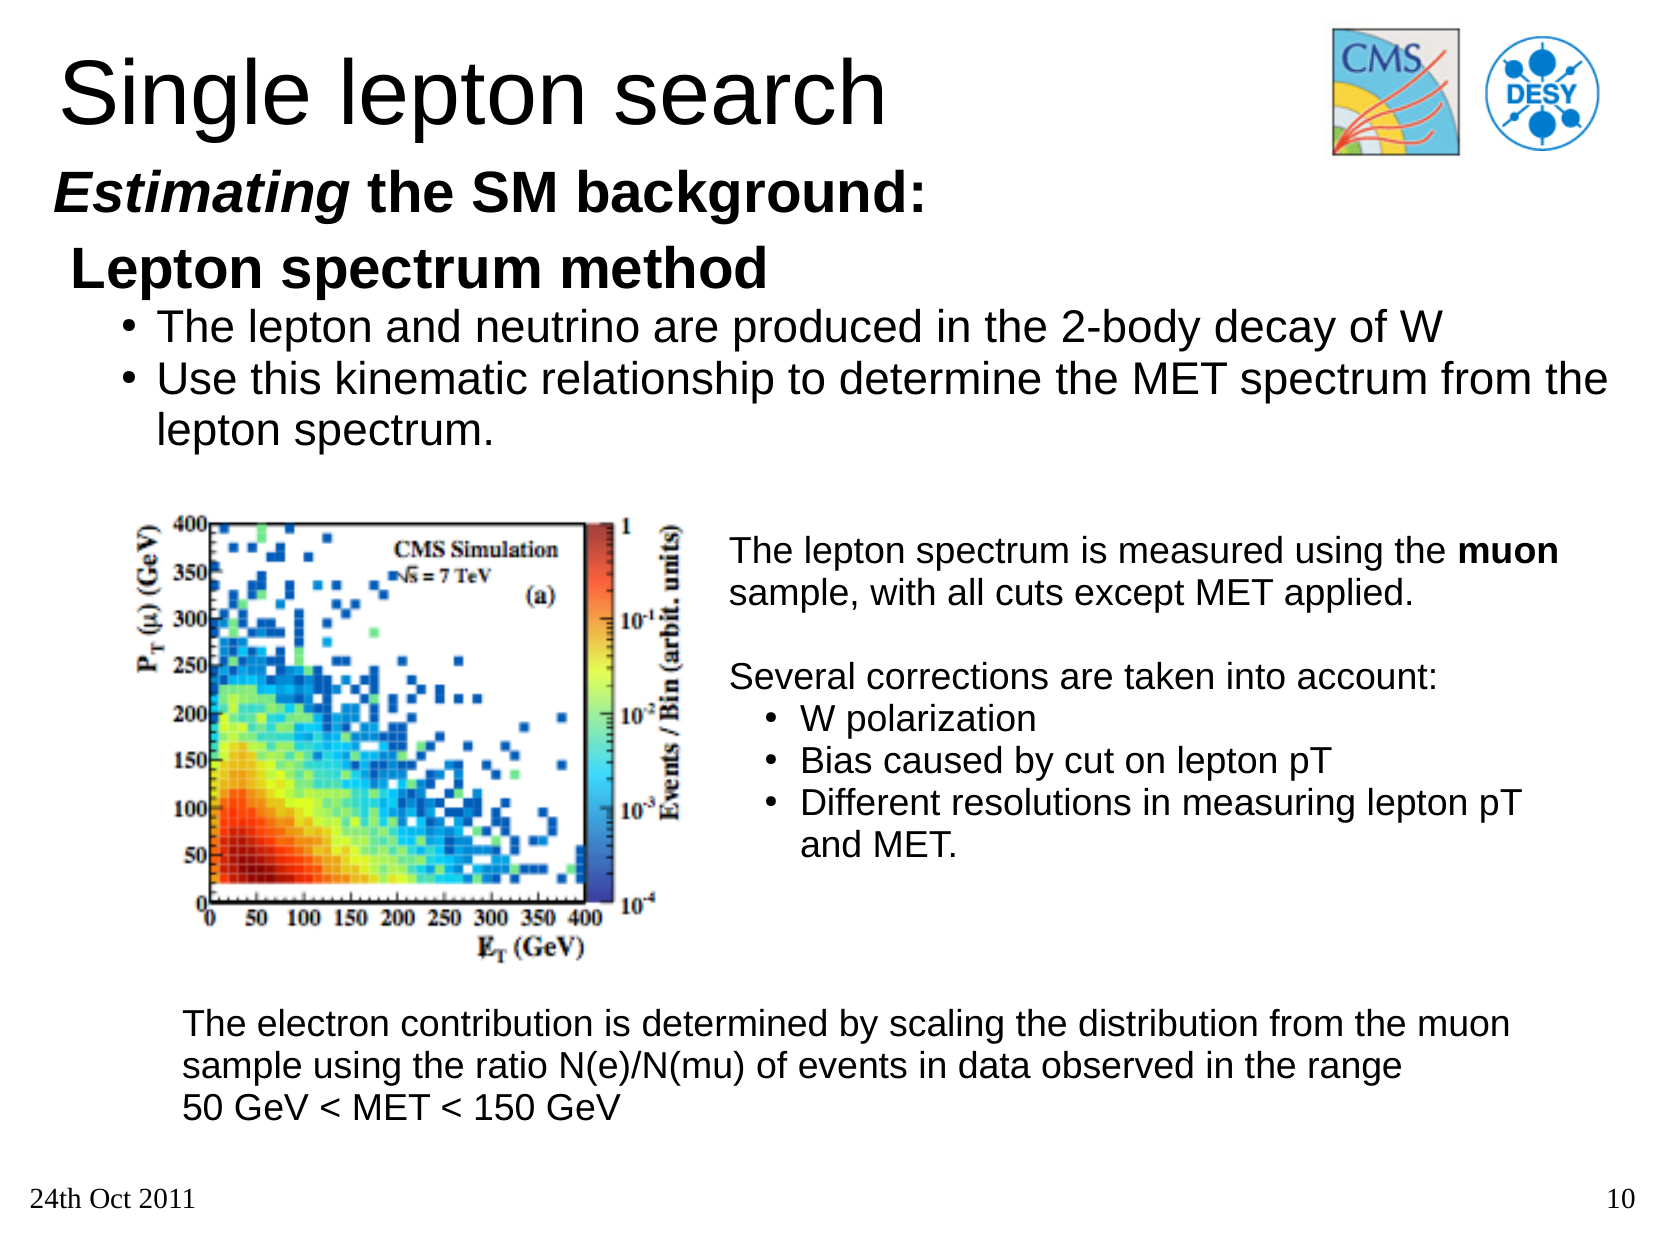

# Single lepton search
Estimating the SM background:
Lepton spectrum method
The lepton and neutrino are produced in the 2-body decay of W
Use this kinematic relationship to determine the MET spectrum from the
lepton spectrum.
The lepton spectrum is measured using the muon
sample, with all cuts except MET applied.
Several corrections are taken into account:
W polarization
Bias caused by cut on lepton pT
Different resolutions in measuring lepton pT
and MET.
The electron contribution is determined by scaling the distribution from the muon
sample using the ratio N(e)/N(mu) of events in data observed in the range
50 GeV < MET < 150 GeV
24th Oct 2011
10